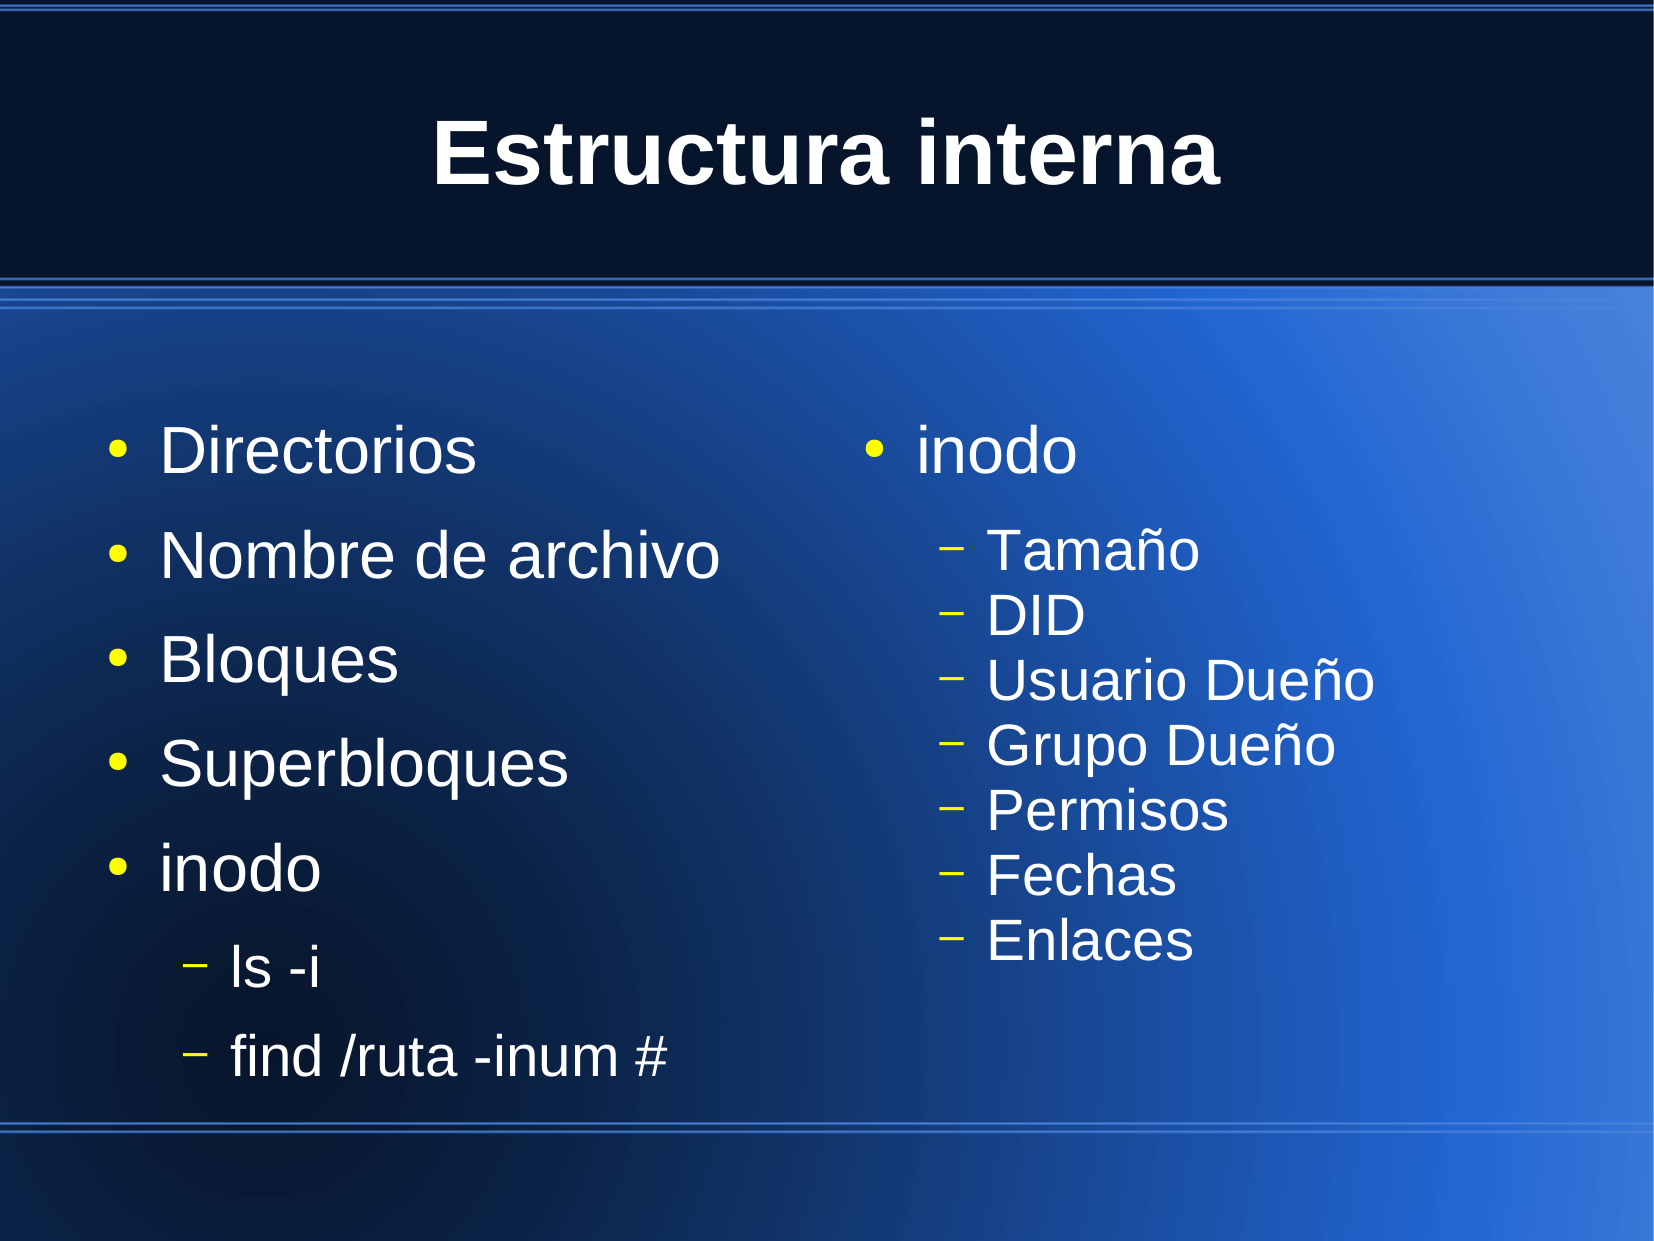

# Estructura interna
Directorios
Nombre de archivo
Bloques
Superbloques
inodo
ls -i
find /ruta -inum #
inodo
Tamaño
DID
Usuario Dueño
Grupo Dueño
Permisos
Fechas
Enlaces